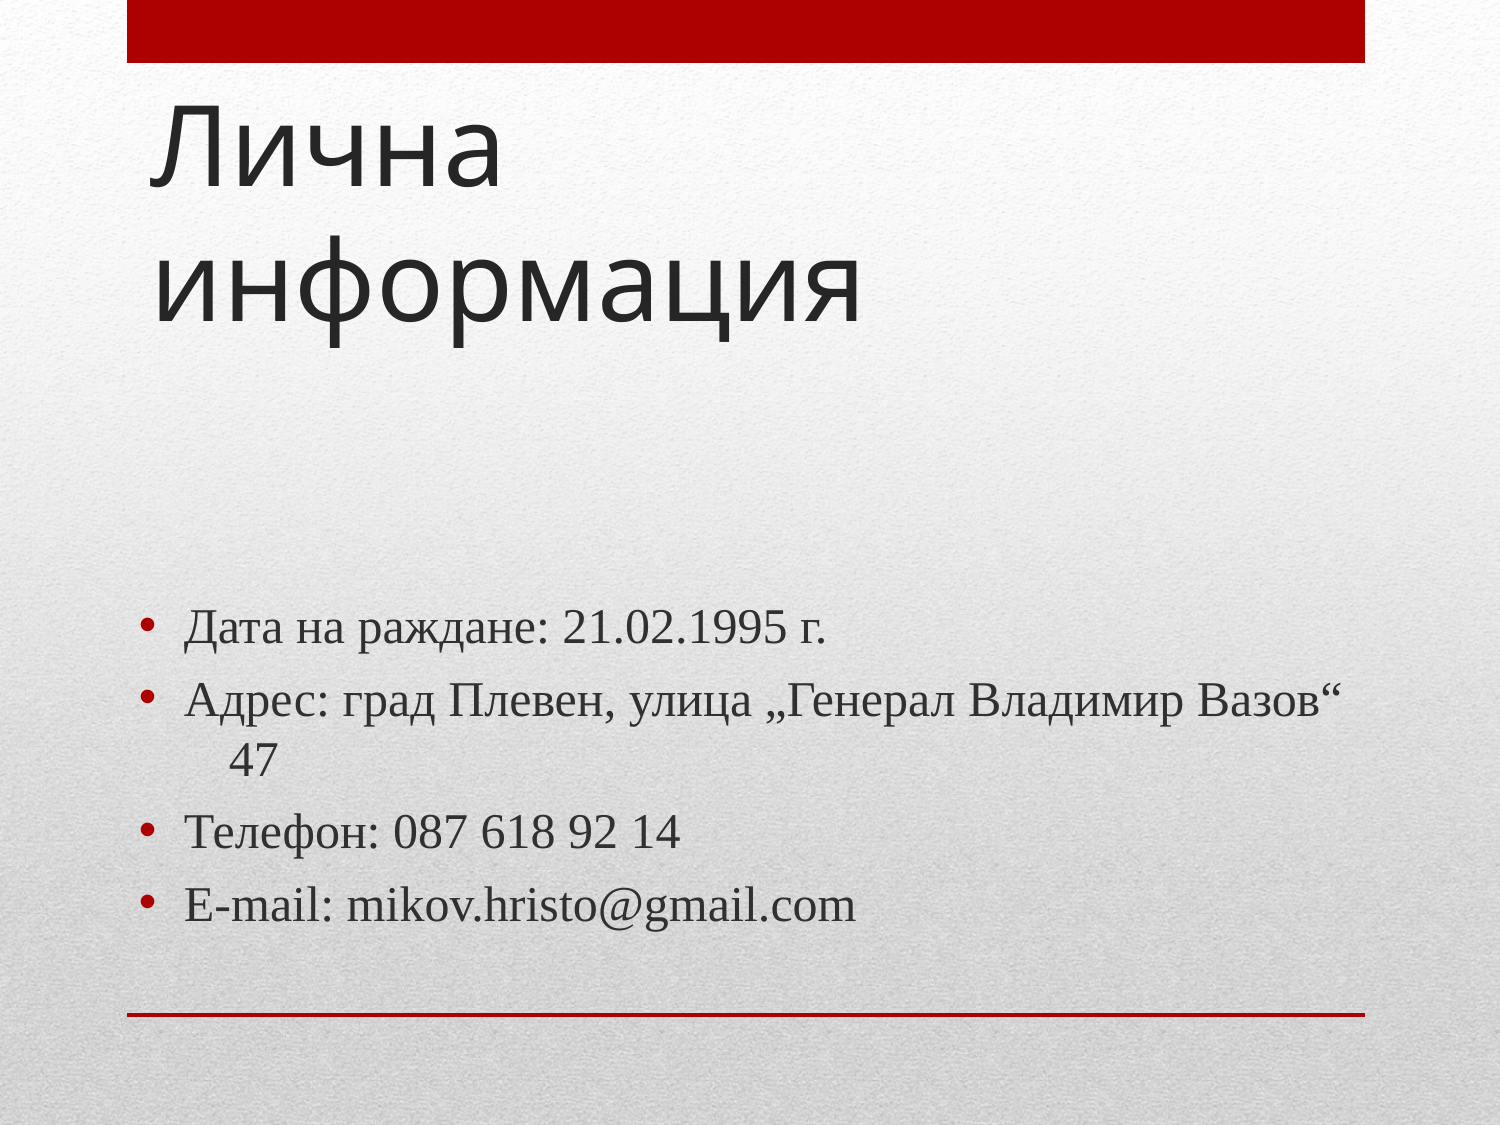

# Лична информация
Дата на раждане: 21.02.1995 г.
Адрес: град Плевен, улица „Генерал Владимир Вазов“ 47
Телефон: 087 618 92 14
E-mail: mikov.hristo@gmail.com